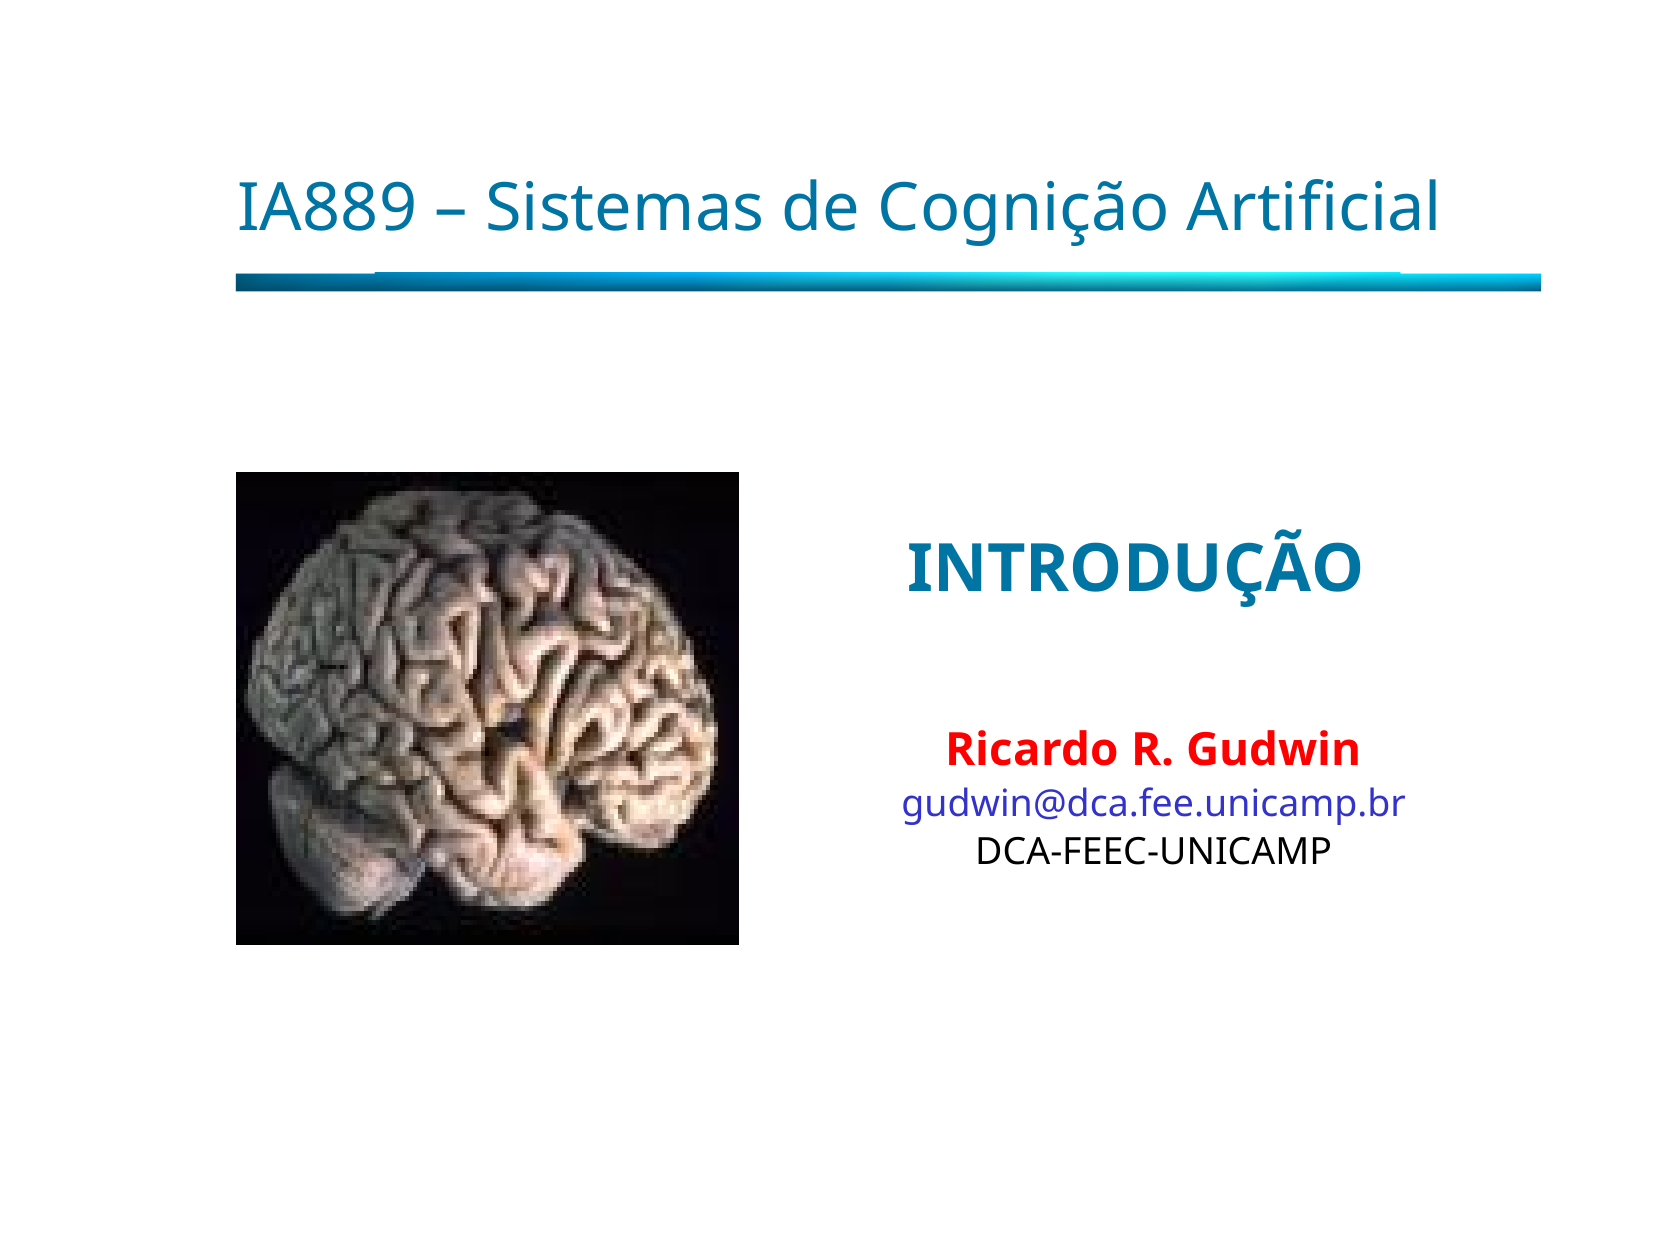

# IA889 – Sistemas de Cognição Artificial
INTRODUÇÃO
Ricardo R. Gudwin
gudwin@dca.fee.unicamp.br
DCA-FEEC-UNICAMP